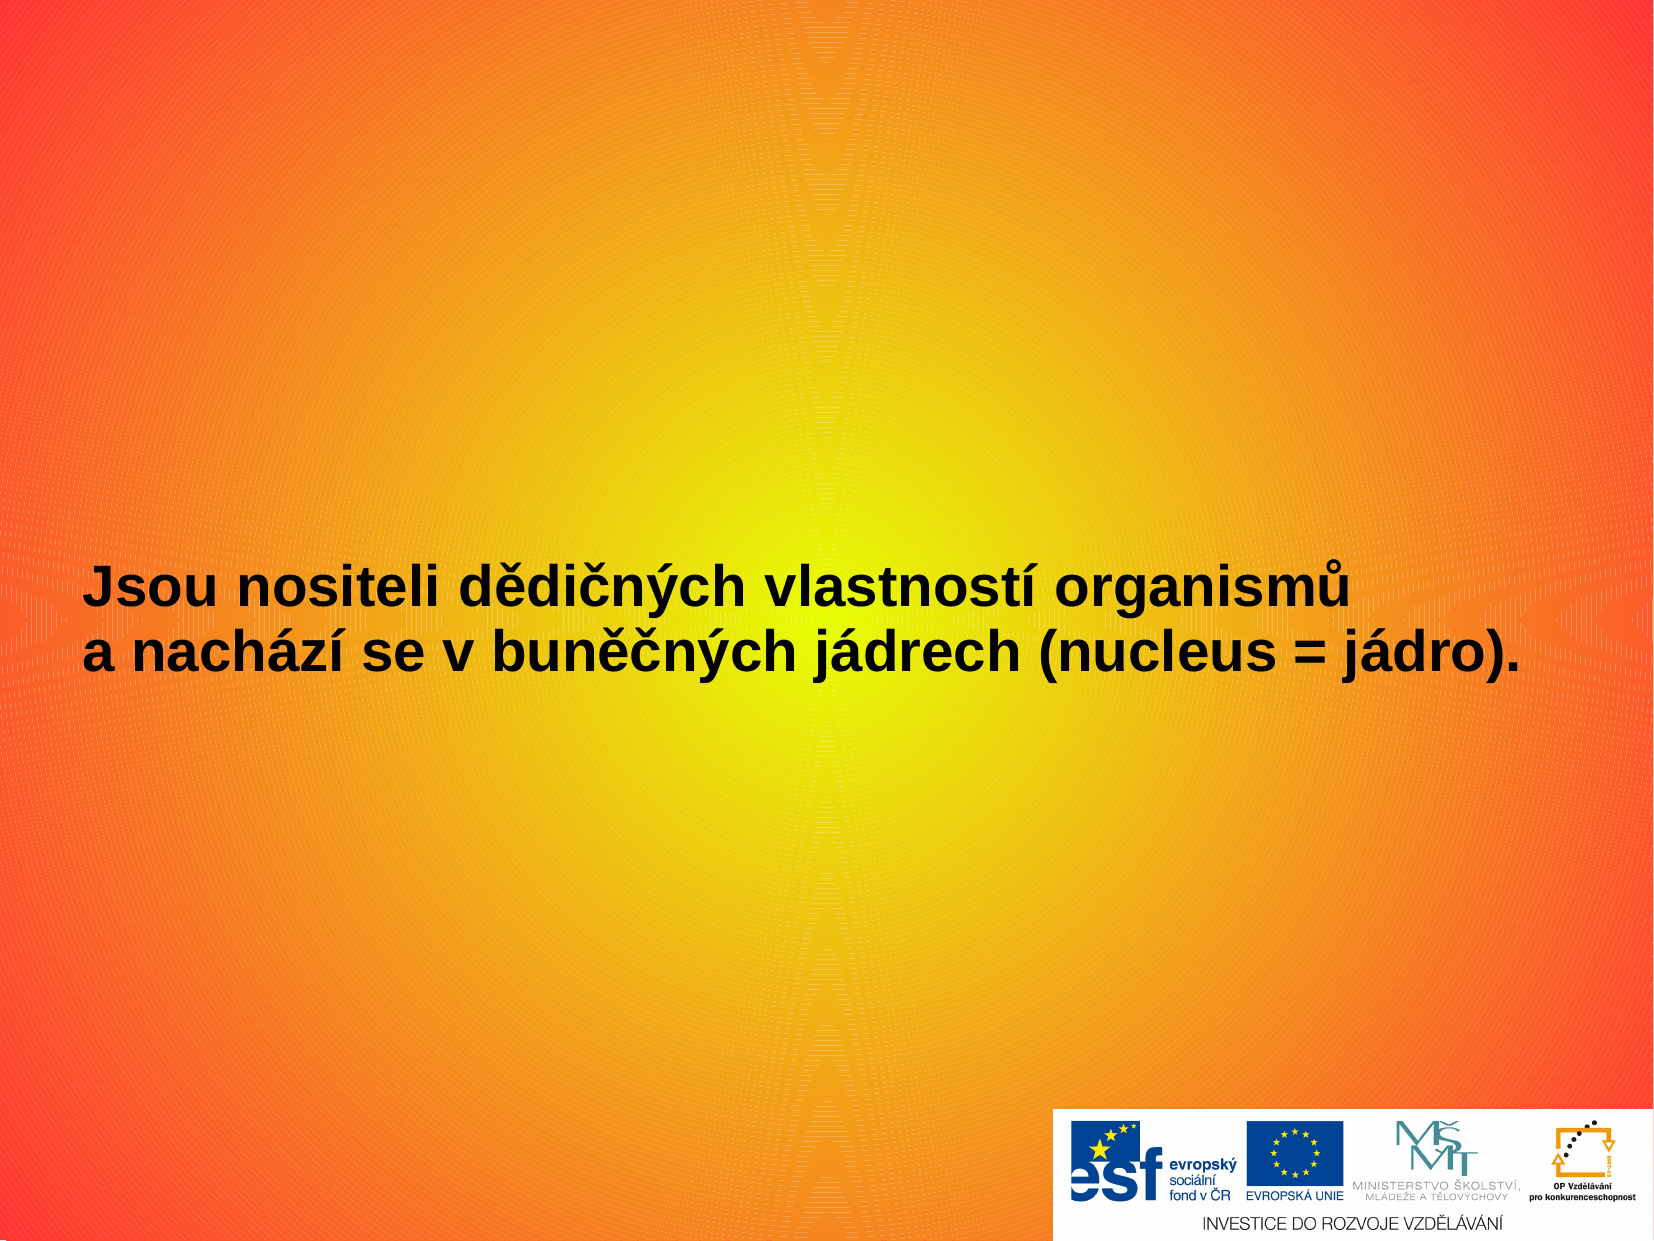

# Jsou nositeli dědičných vlastností organismů a nachází se v buněčných jádrech (nucleus = jádro).